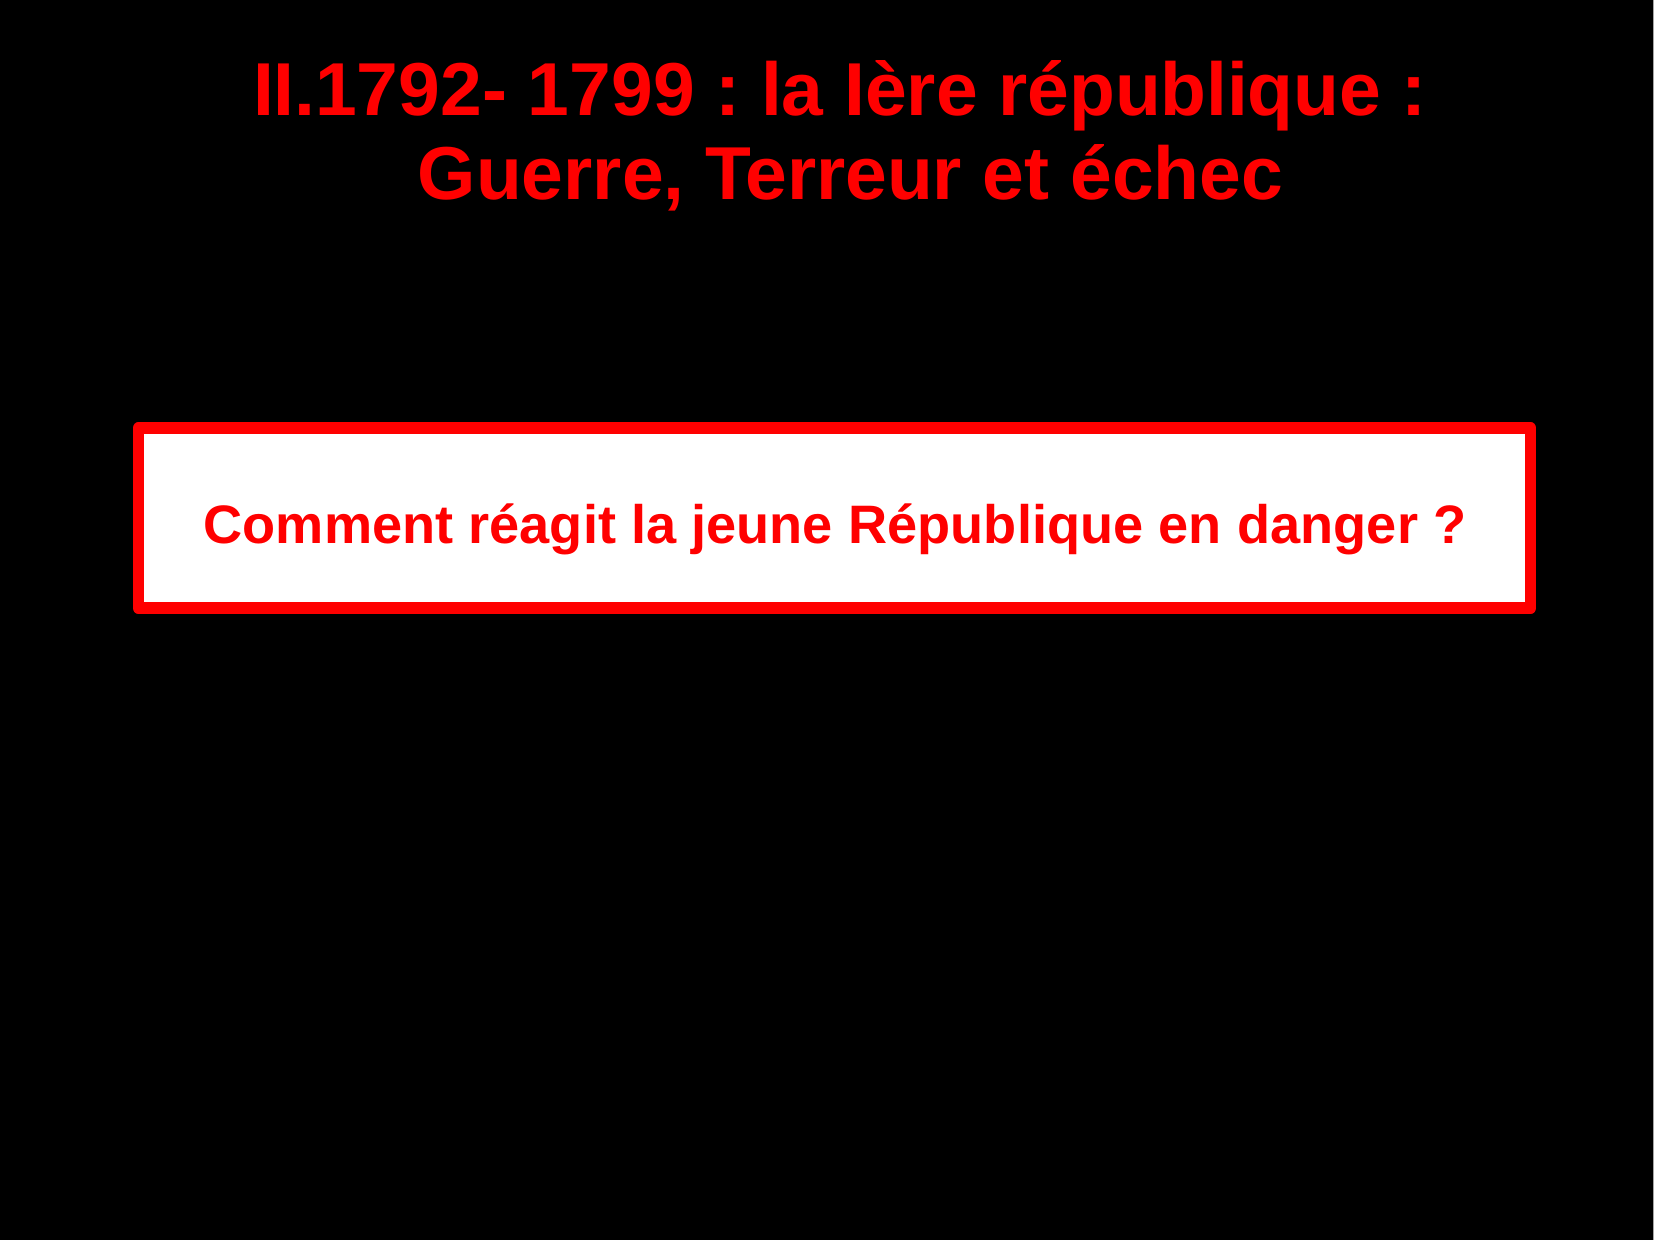

II.1792- 1799 : la Ière république :
Guerre, Terreur et échec
 Comment réagit la jeune République en danger ?